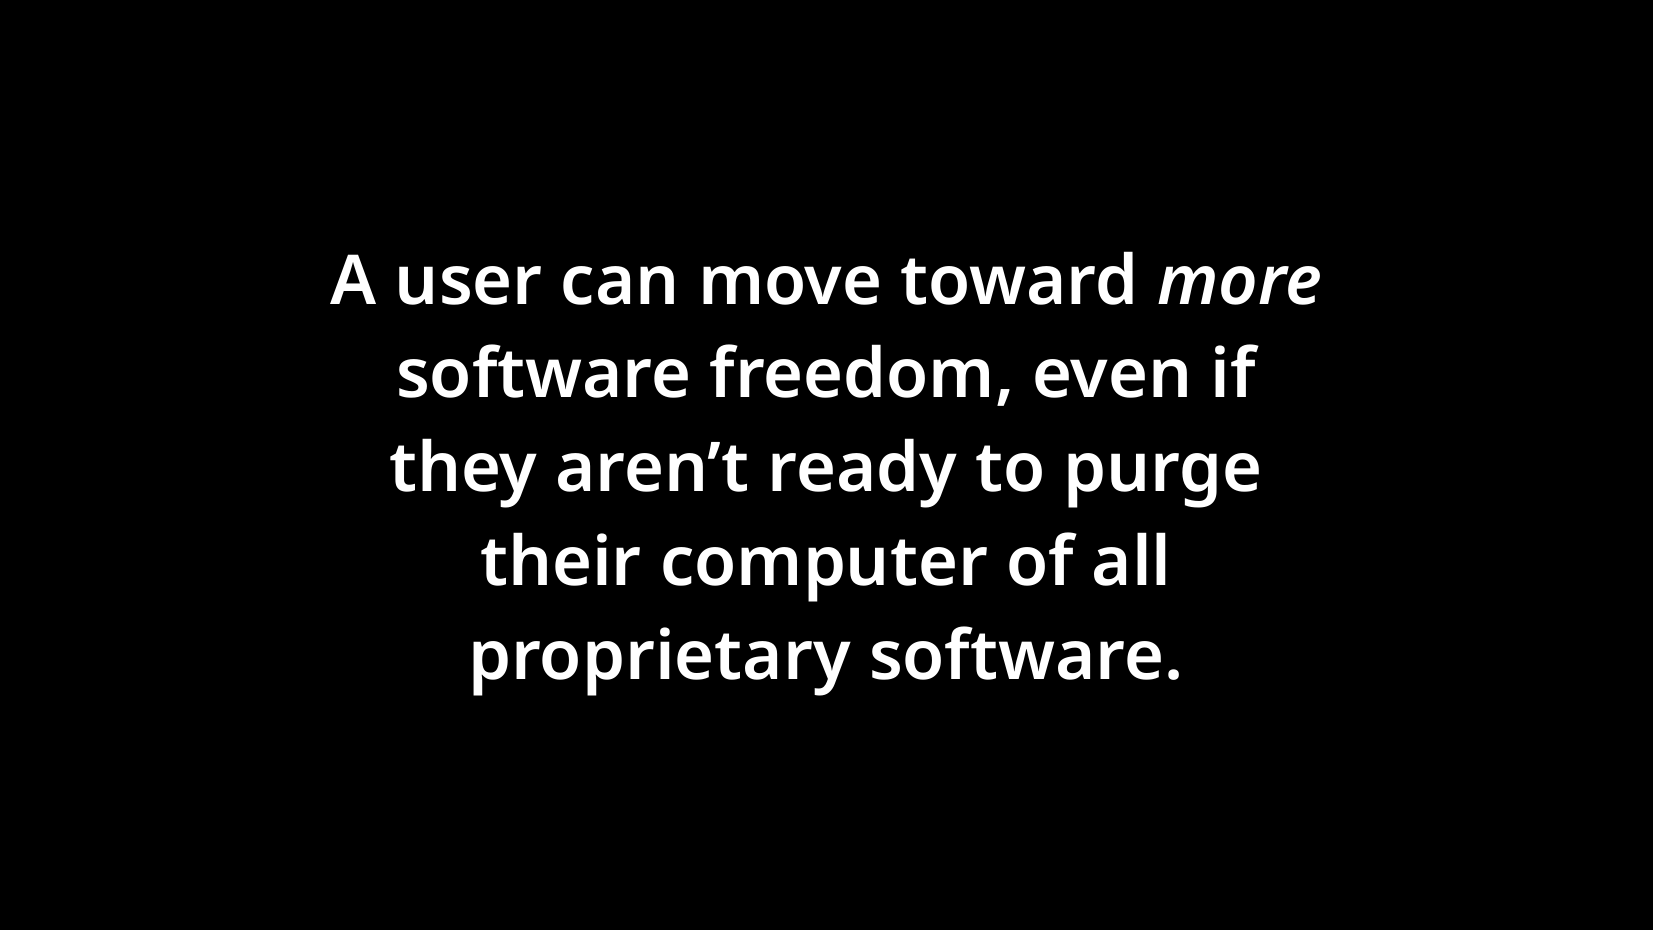

# A user can move toward more software freedom, even if they aren’t ready to purge their computer of all proprietary software.